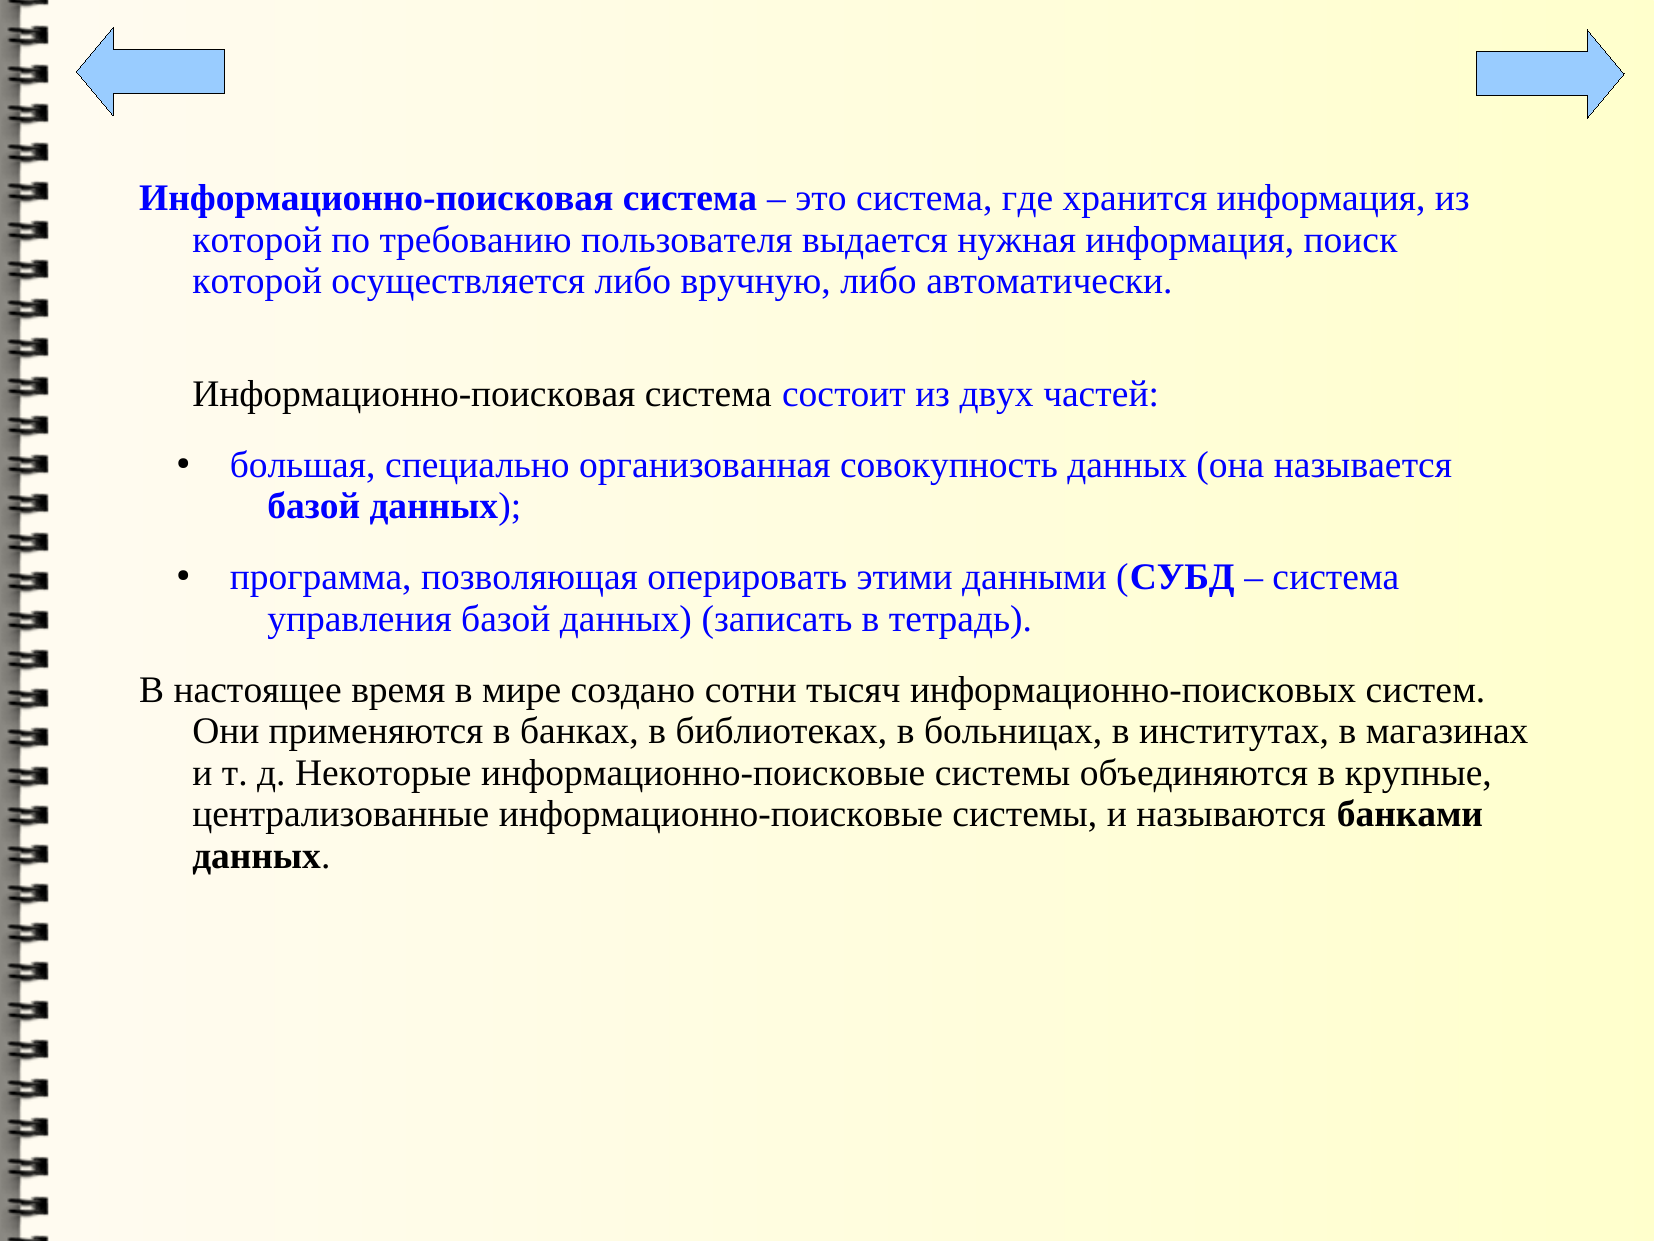

# Информационно-поисковая система – это система, где хранится информация, из которой по требованию пользователя выдается нужная информация, поиск которой осуществляется либо вручную, либо автоматически.
Информационно-поисковая система состоит из двух частей:
большая, специально организованная совокупность данных (она называется базой данных);
программа, позволяющая оперировать этими данными (СУБД – система управления базой данных) (записать в тетрадь).
В настоящее время в мире создано сотни тысяч информационно-поисковых систем. Они применяются в банках, в библиотеках, в больницах, в институтах, в магазинах и т. д. Некоторые информационно-поисковые системы объединяются в крупные, централизованные информационно-поисковые системы, и называются банками данных.